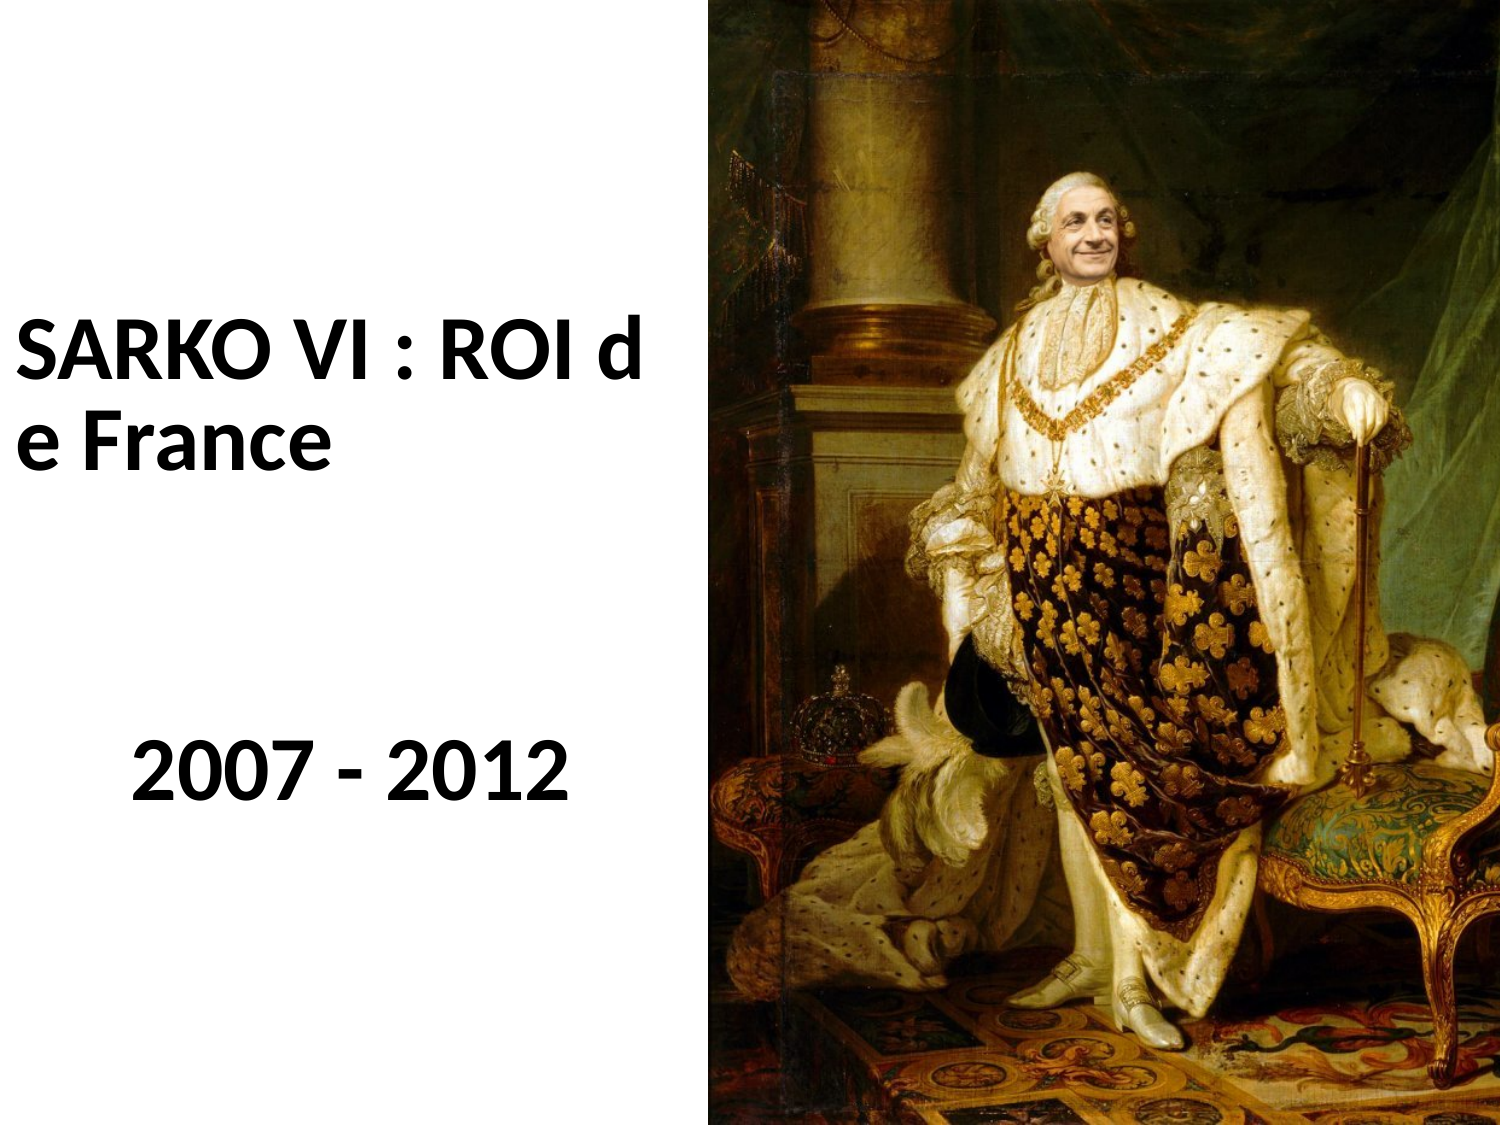

# SARKO VI : ROI de France 2007 - 2012